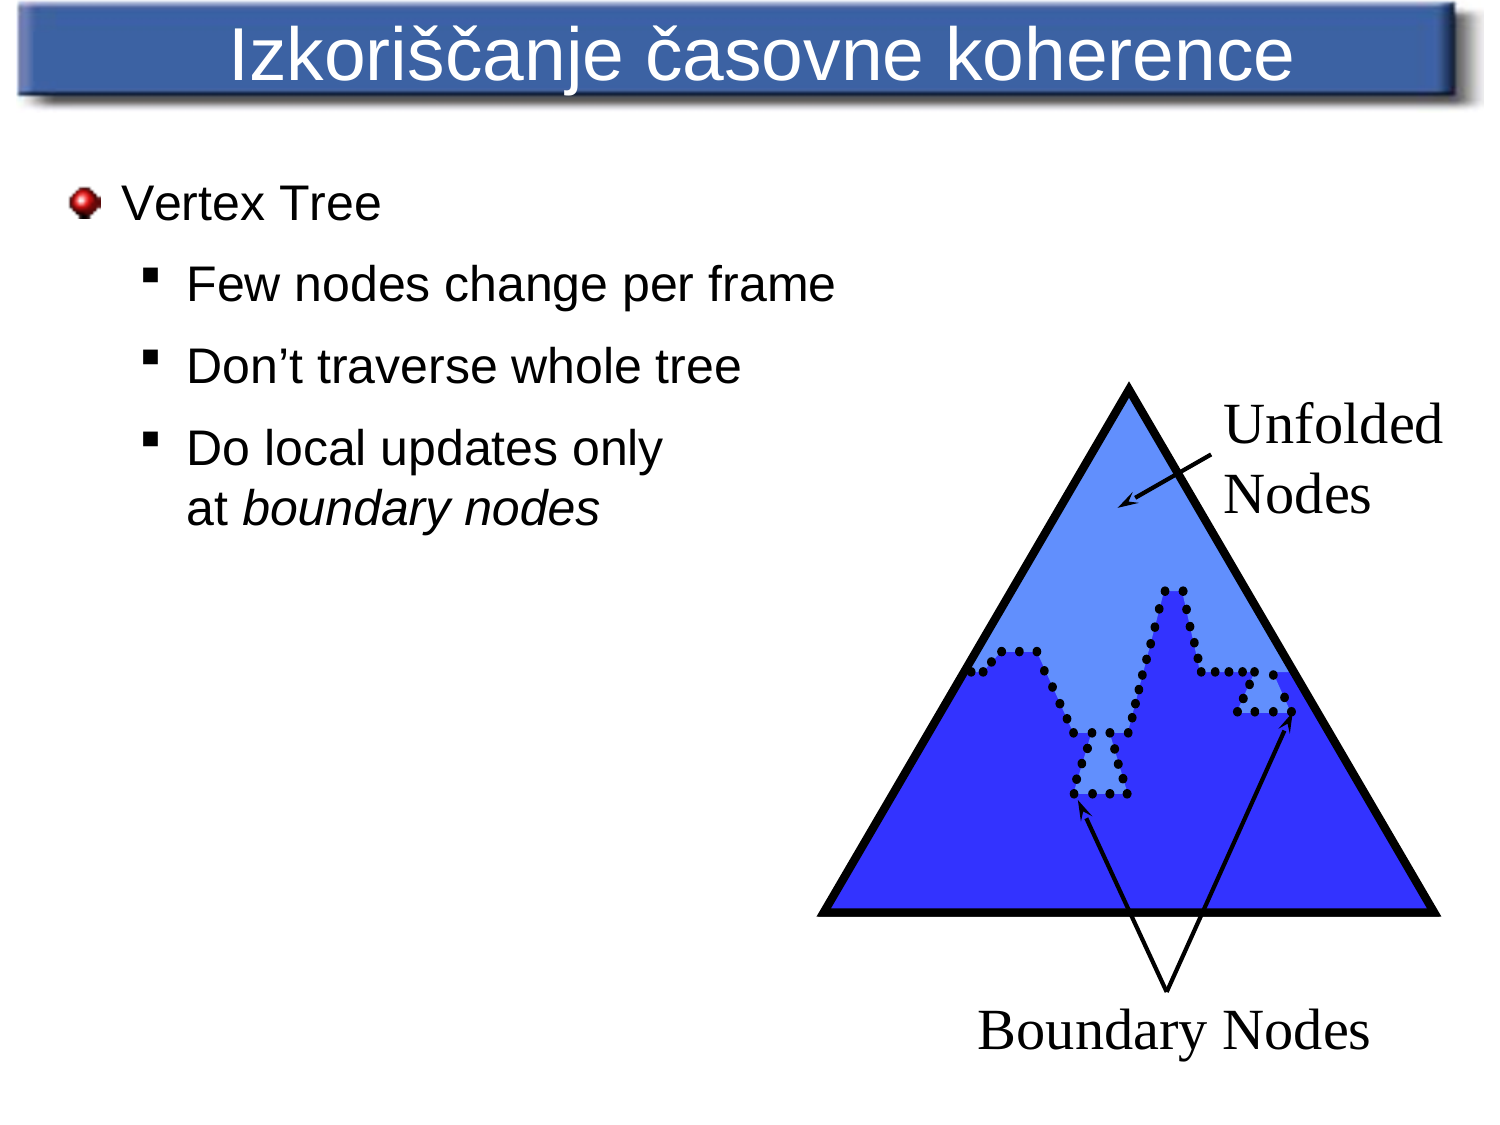

# Izkoriščanje časovne koherence
Vertex Tree
Few nodes change per frame
Don’t traverse whole tree
Do local updates only
at boundary nodes
Unfolded
Nodes
Boundary Nodes